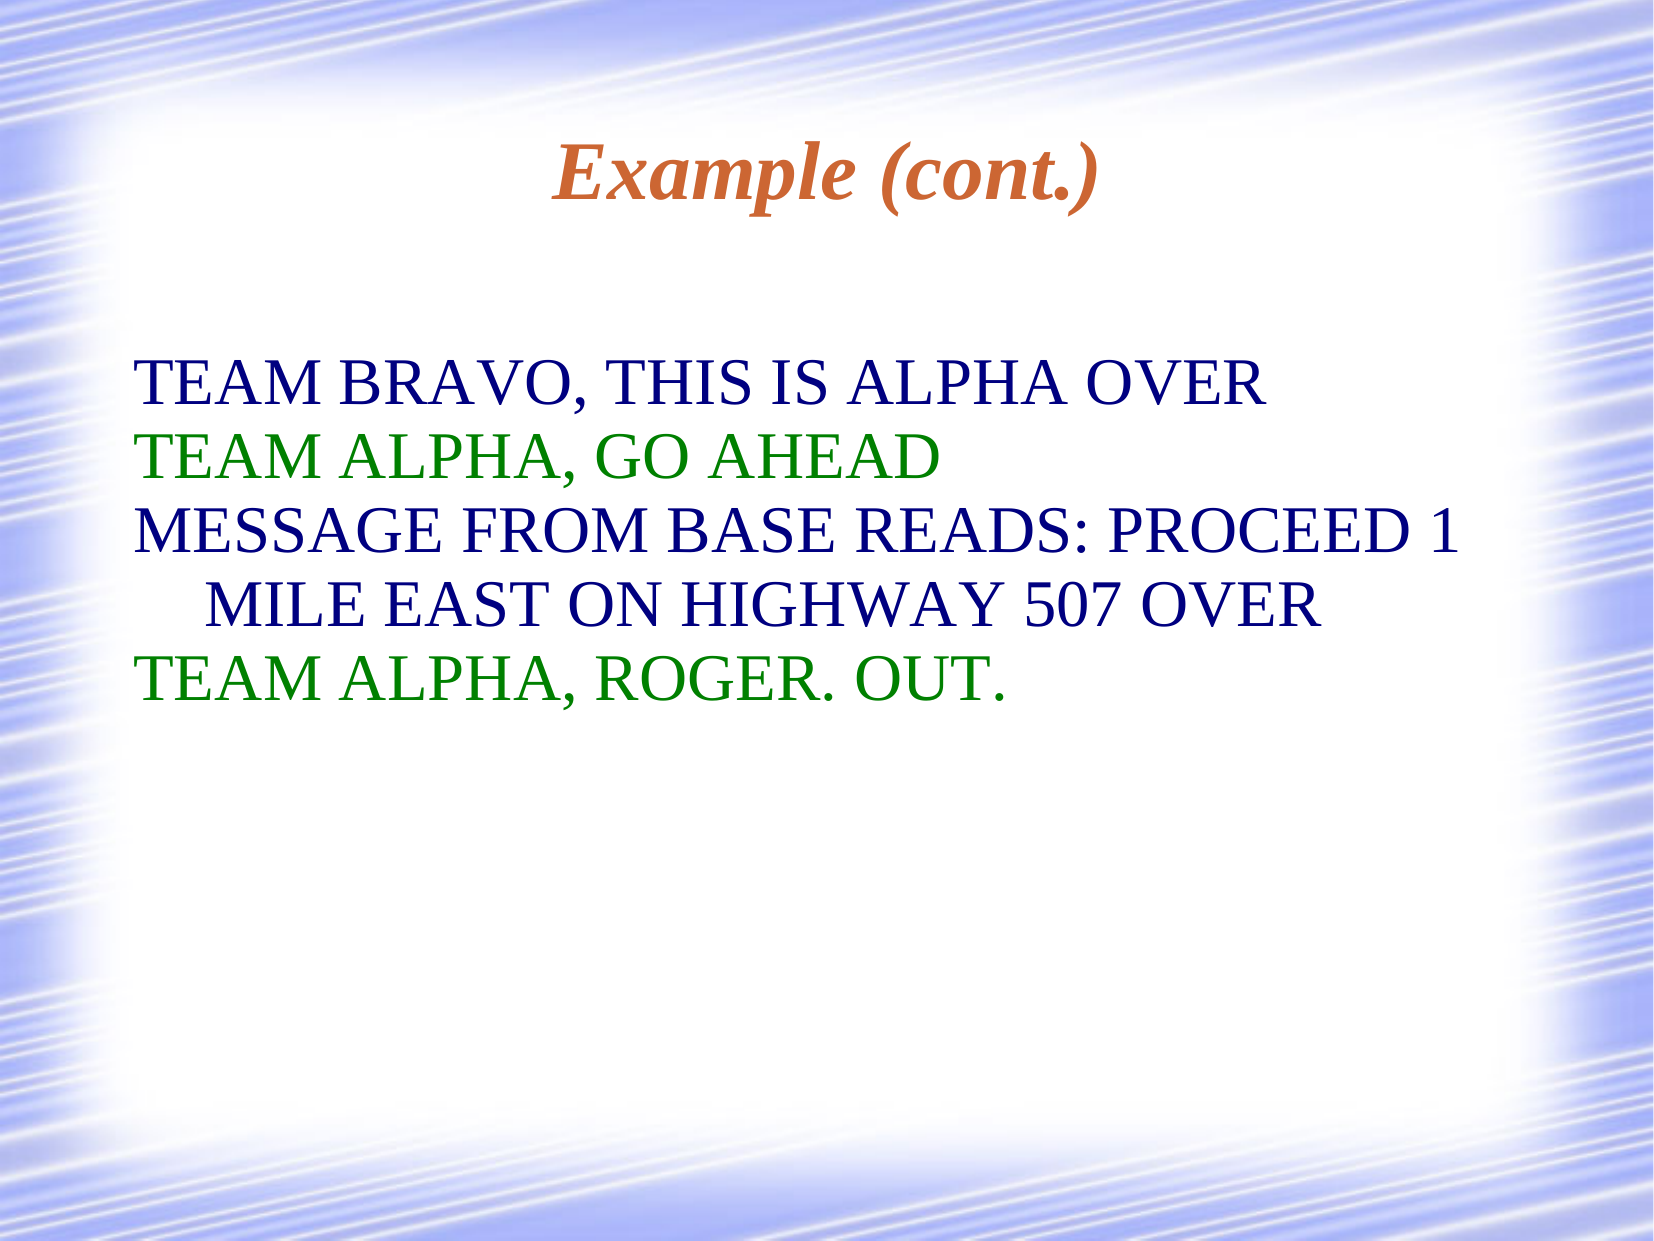

# Example (cont.)
TEAM BRAVO, THIS IS ALPHA OVER
TEAM ALPHA, GO AHEAD
MESSAGE FROM BASE READS: PROCEED 1 MILE EAST ON HIGHWAY 507 OVER
TEAM ALPHA, ROGER. OUT.